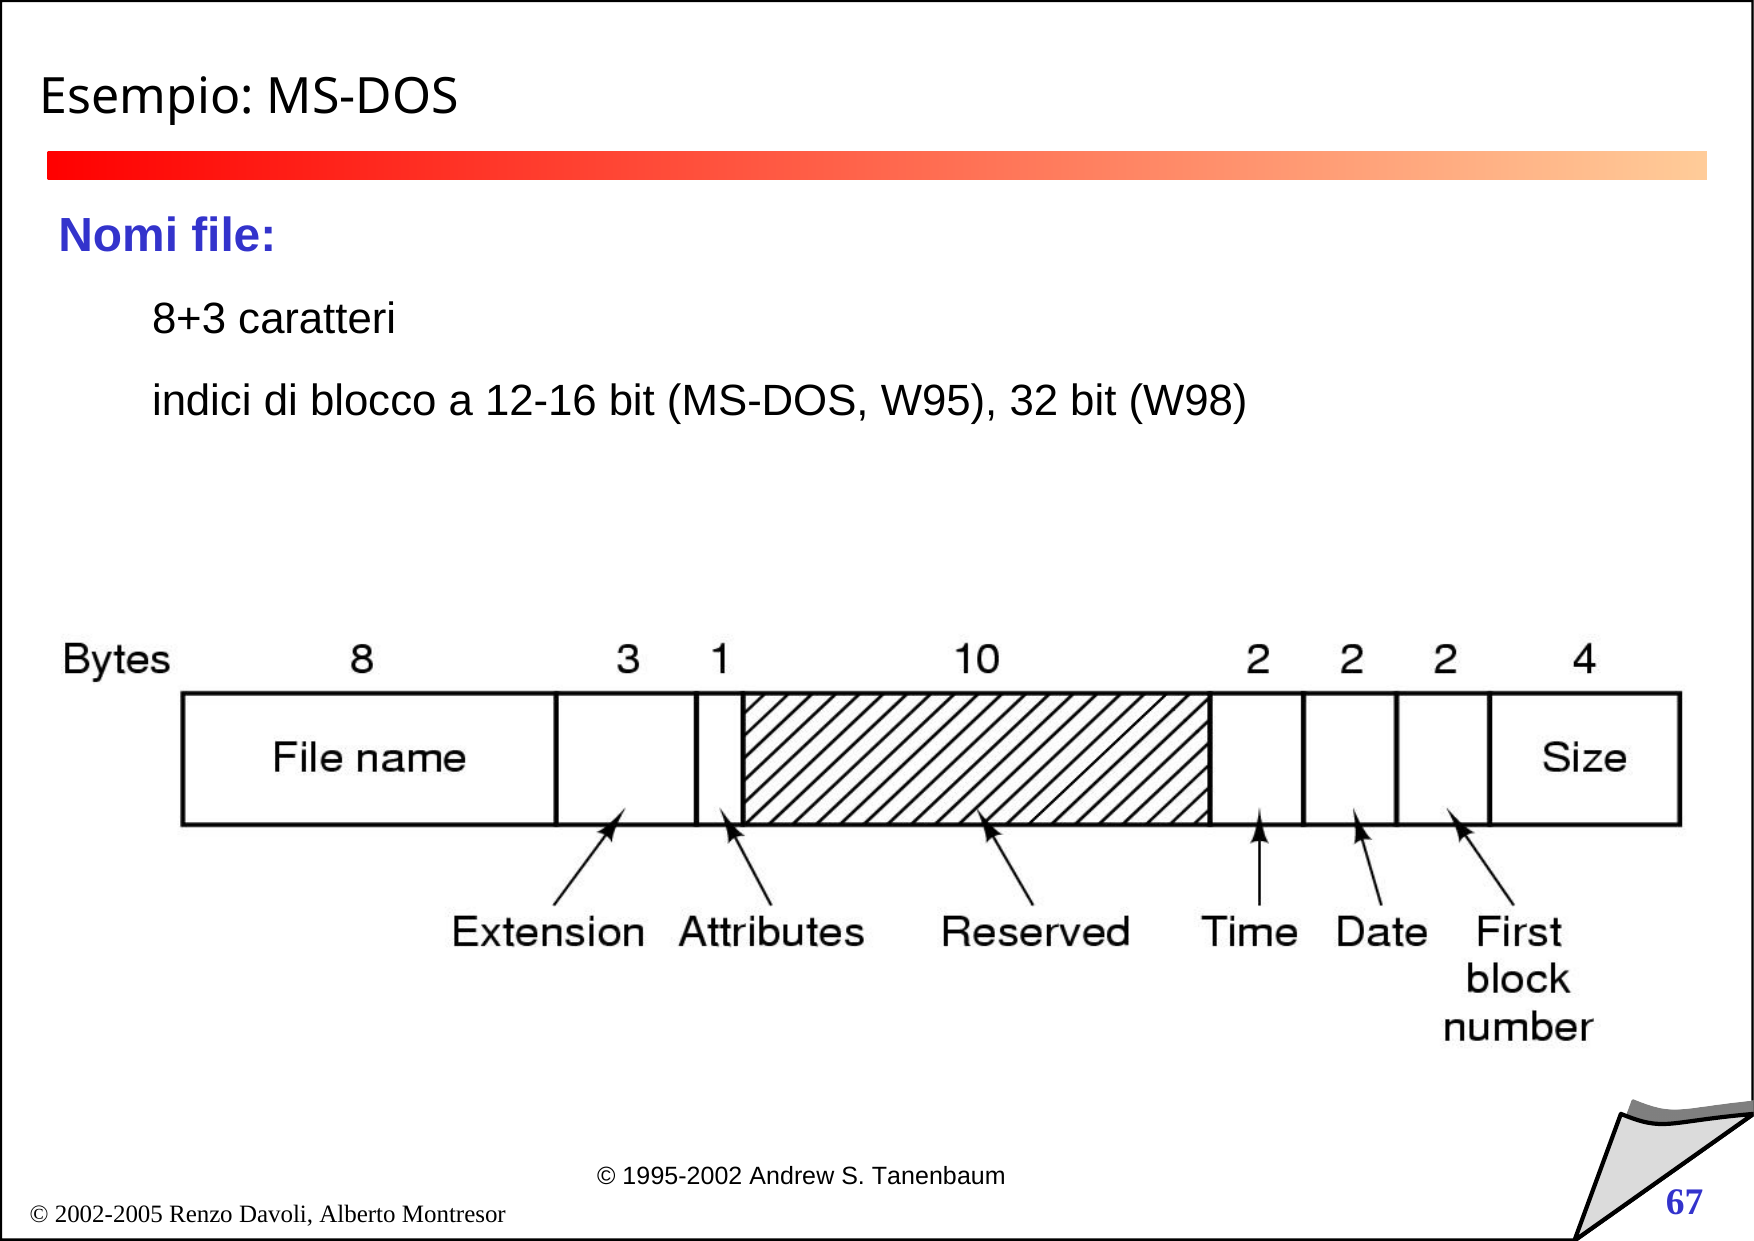

# Esempio: MS-DOS
Nomi file:
8+3 caratteri
indici di blocco a 12-16 bit (MS-DOS, W95), 32 bit (W98)
© 1995-2002 Andrew S. Tanenbaum